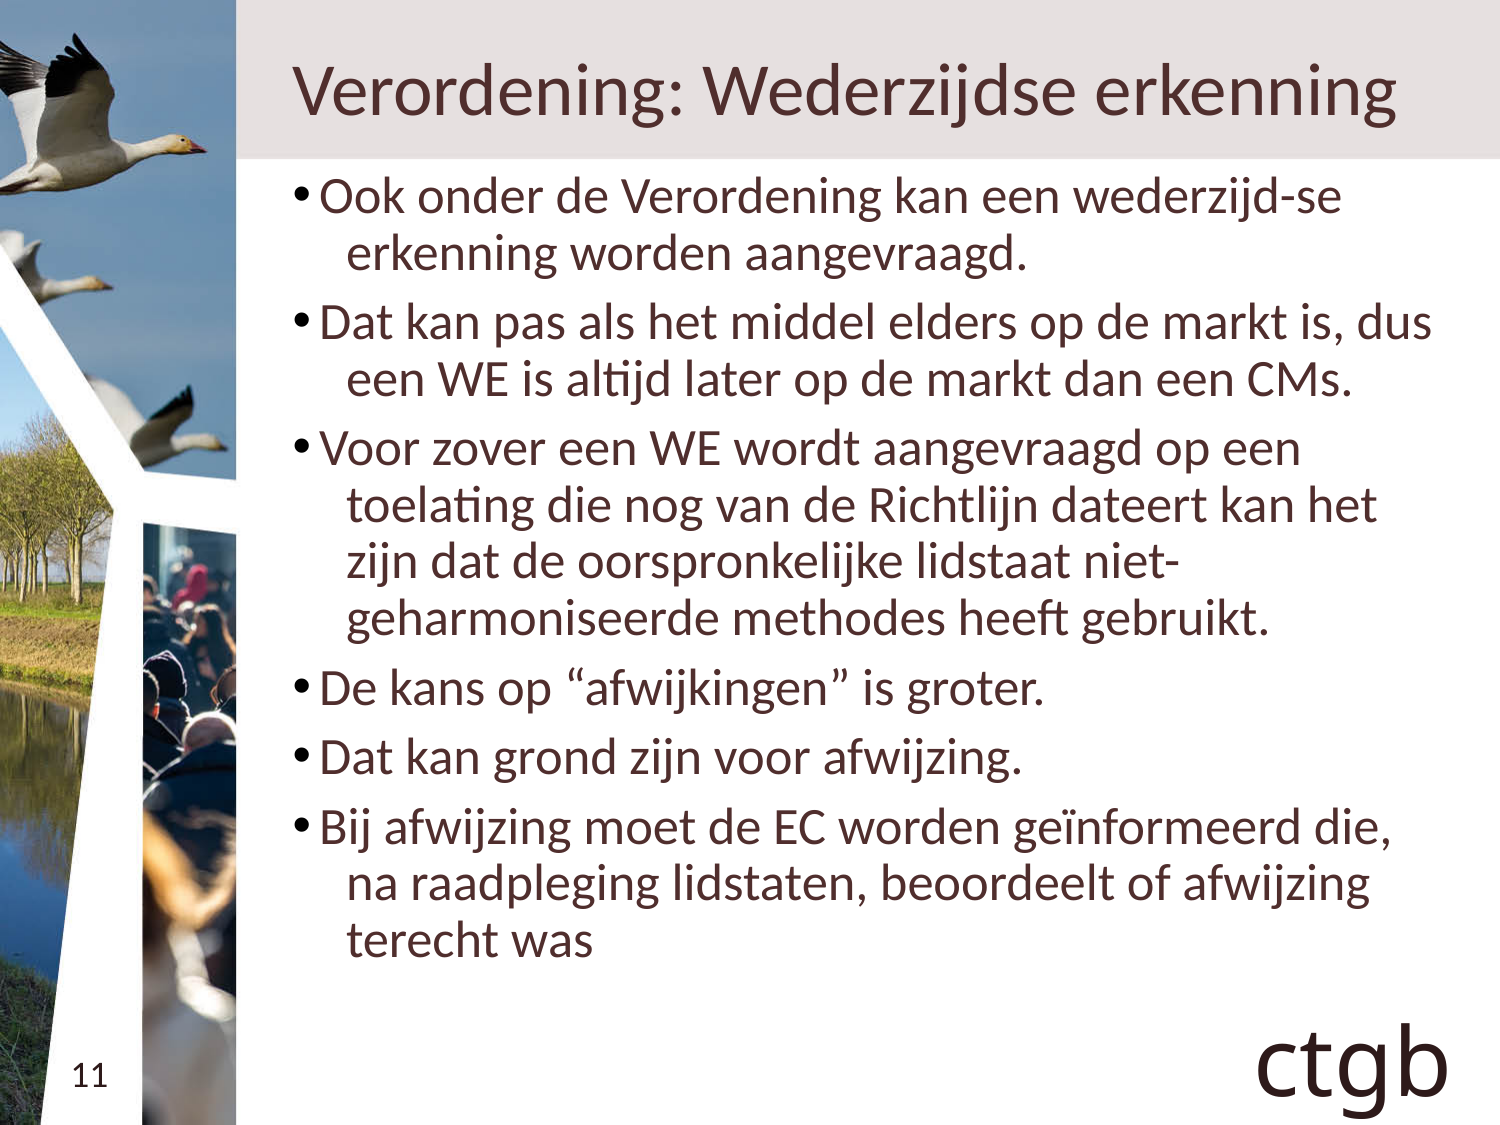

# Verordening: Wederzijdse erkenning
Ook onder de Verordening kan een wederzijd-se erkenning worden aangevraagd.
Dat kan pas als het middel elders op de markt is, dus een WE is altijd later op de markt dan een CMs.
Voor zover een WE wordt aangevraagd op een toelating die nog van de Richtlijn dateert kan het zijn dat de oorspronkelijke lidstaat niet-geharmoniseerde methodes heeft gebruikt.
De kans op “afwijkingen” is groter.
Dat kan grond zijn voor afwijzing.
Bij afwijzing moet de EC worden geïnformeerd die, na raadpleging lidstaten, beoordeelt of afwijzing terecht was